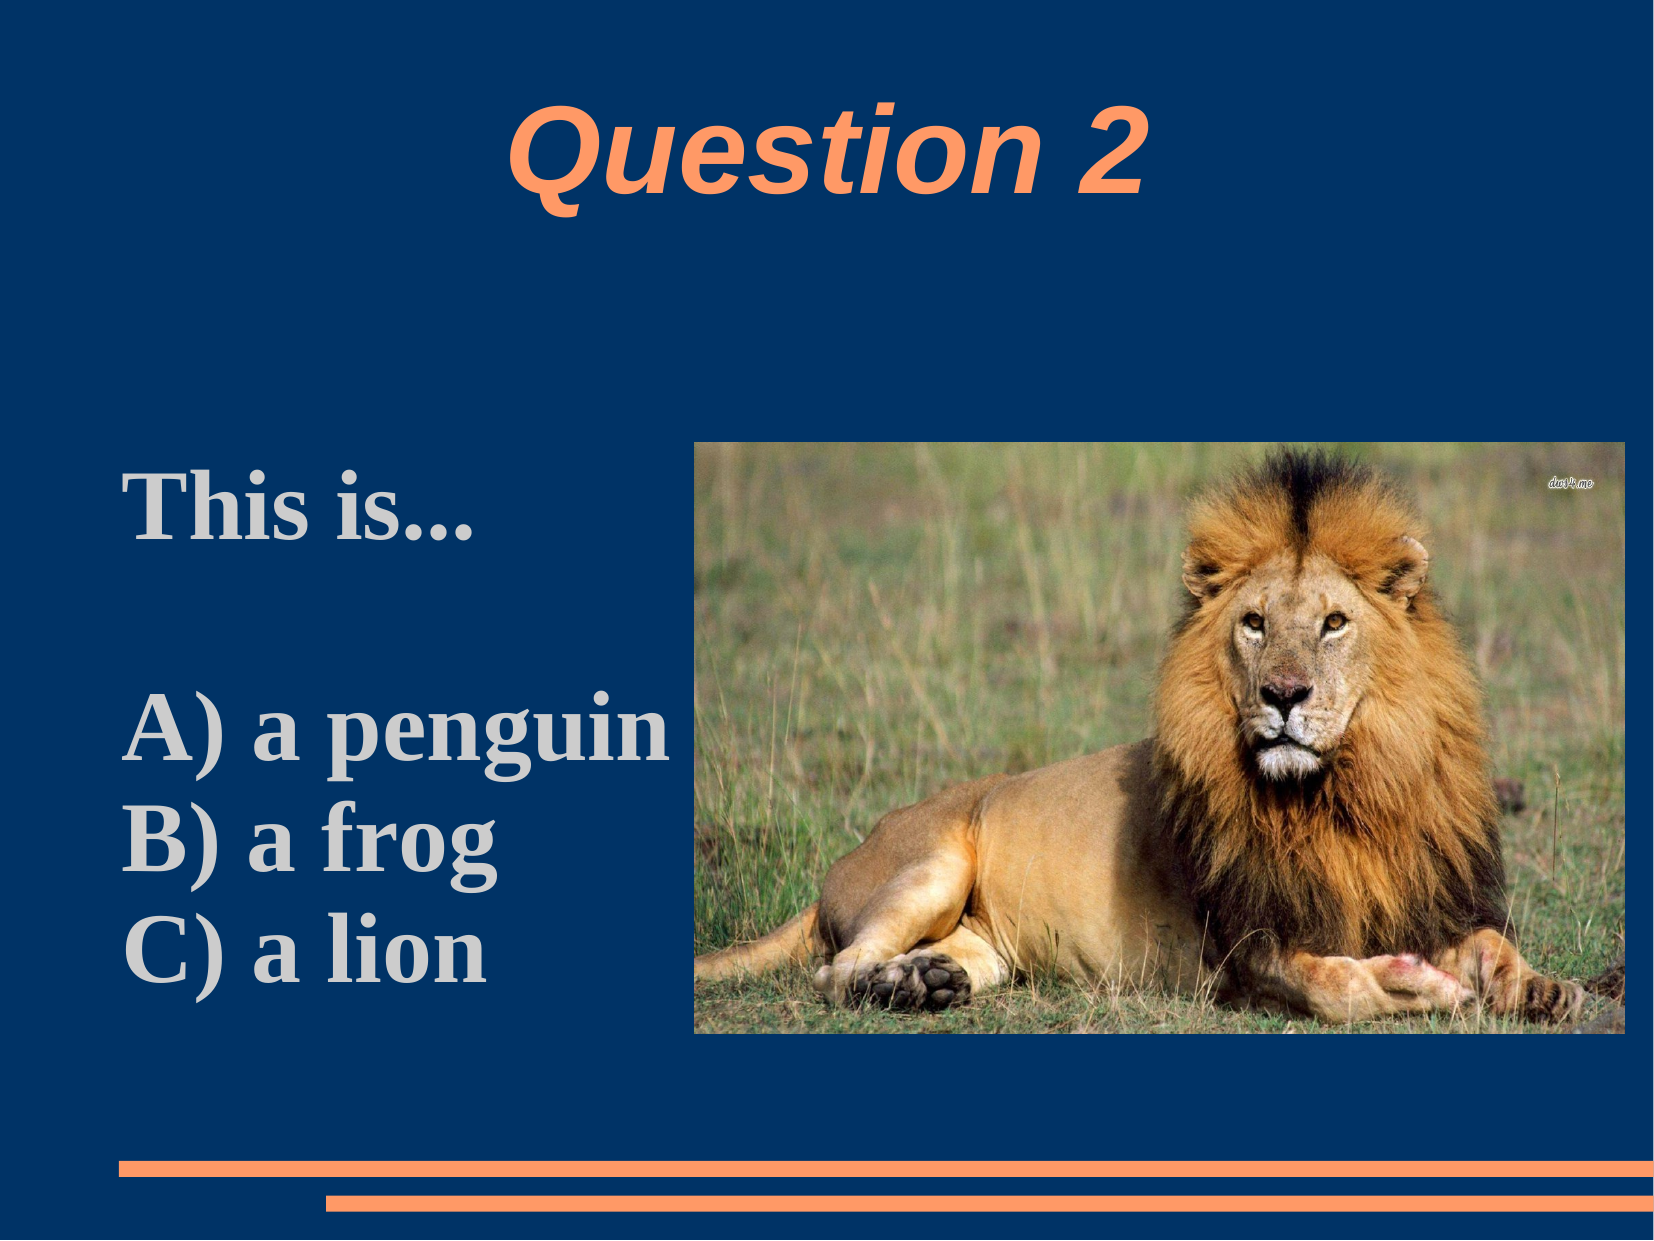

# Question 2
This is...
A) a penguin
B) a frog
C) a lion